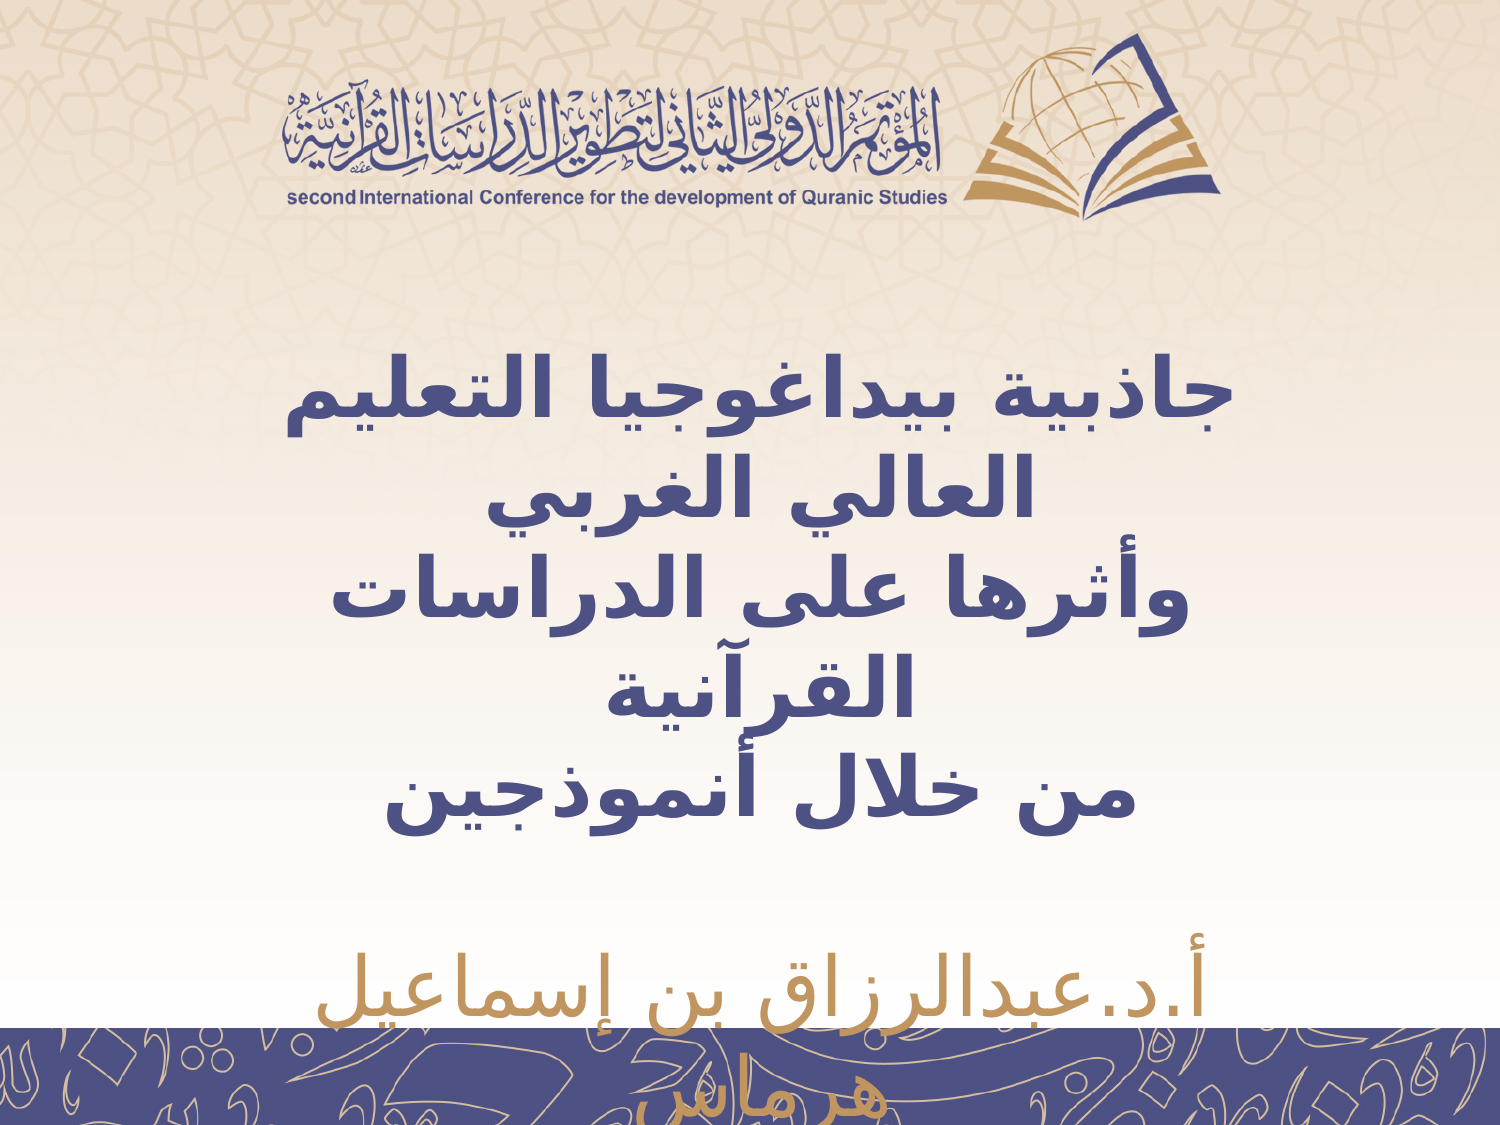

جاذبية بيداغوجيا التعليم العالي الغربي
وأثرها على الدراسات القرآنية
من خلال أنموذجين
أ.د.عبدالرزاق بن إسماعيل هرماس